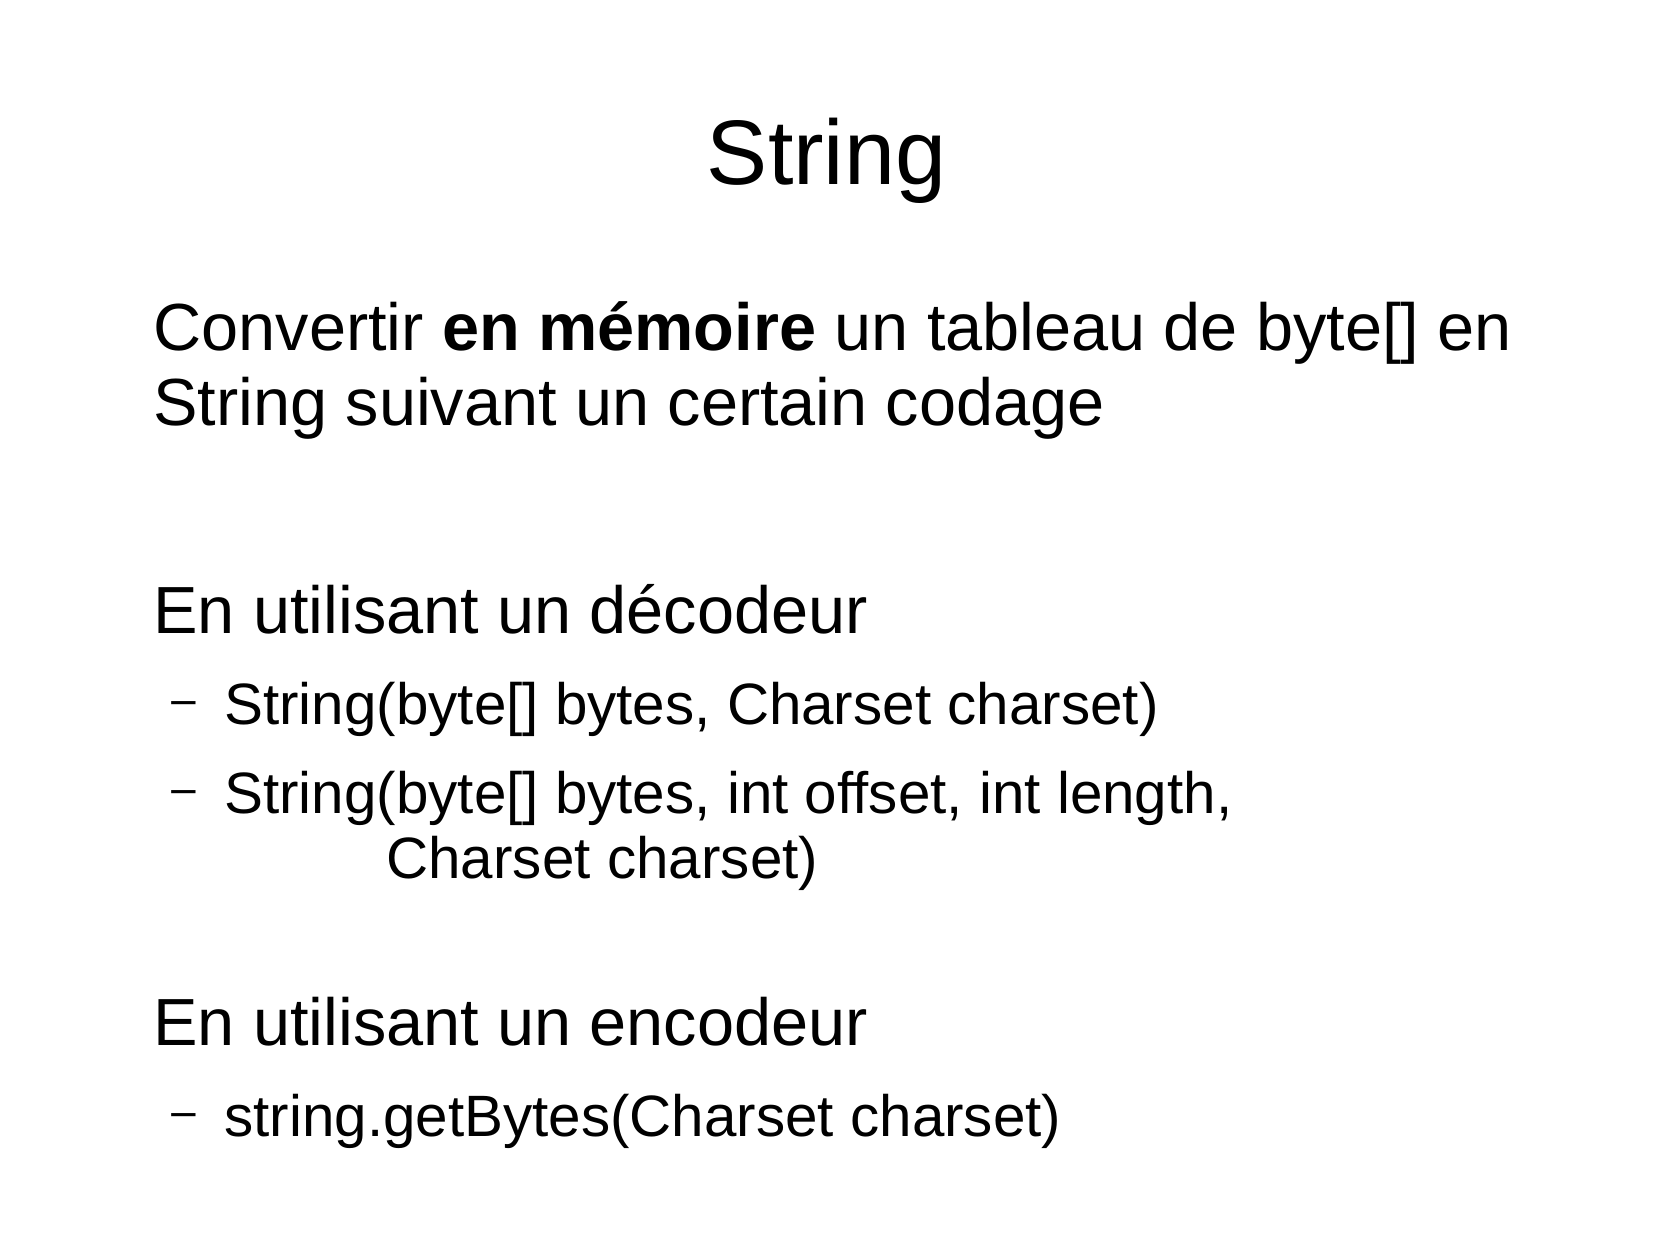

# String
Convertir en mémoire un tableau de byte[] en String suivant un certain codage
En utilisant un décodeur
String(byte[] bytes, Charset charset)
String(byte[] bytes, int offset, int length,
 Charset charset)
En utilisant un encodeur
string.getBytes(Charset charset)